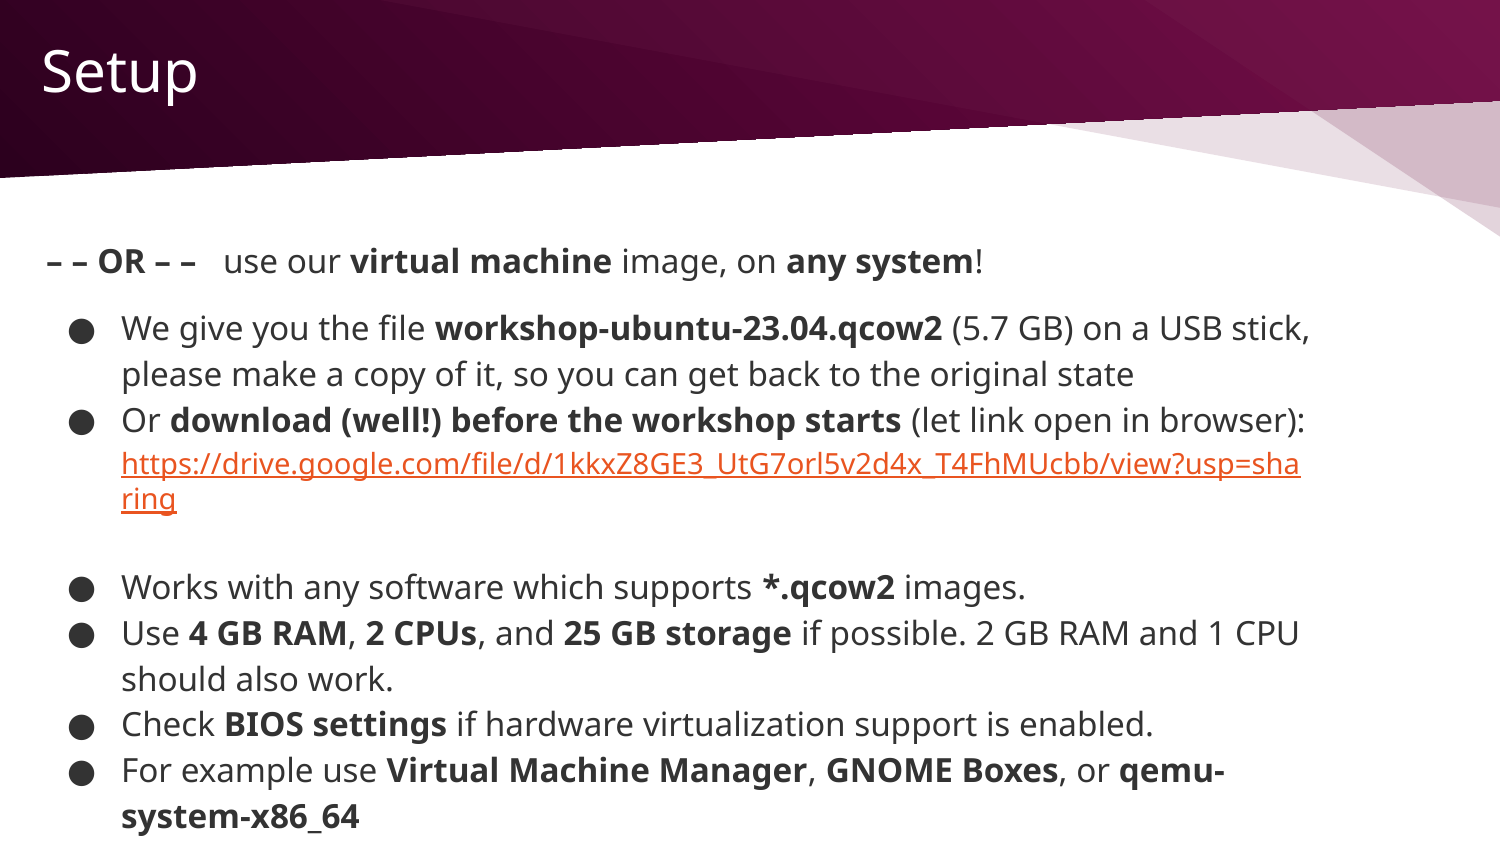

Setup
# – – OR – – use our virtual machine image, on any system!
We give you the file workshop-ubuntu-23.04.qcow2 (5.7 GB) on a USB stick, please make a copy of it, so you can get back to the original state
Or download (well!) before the workshop starts (let link open in browser):
https://drive.google.com/file/d/1kkxZ8GE3_UtG7orl5v2d4x_T4FhMUcbb/view?usp=sharing
Works with any software which supports *.qcow2 images.
Use 4 GB RAM, 2 CPUs, and 25 GB storage if possible. 2 GB RAM and 1 CPU should also work.
Check BIOS settings if hardware virtualization support is enabled.
For example use Virtual Machine Manager, GNOME Boxes, or qemu-system-x86_64